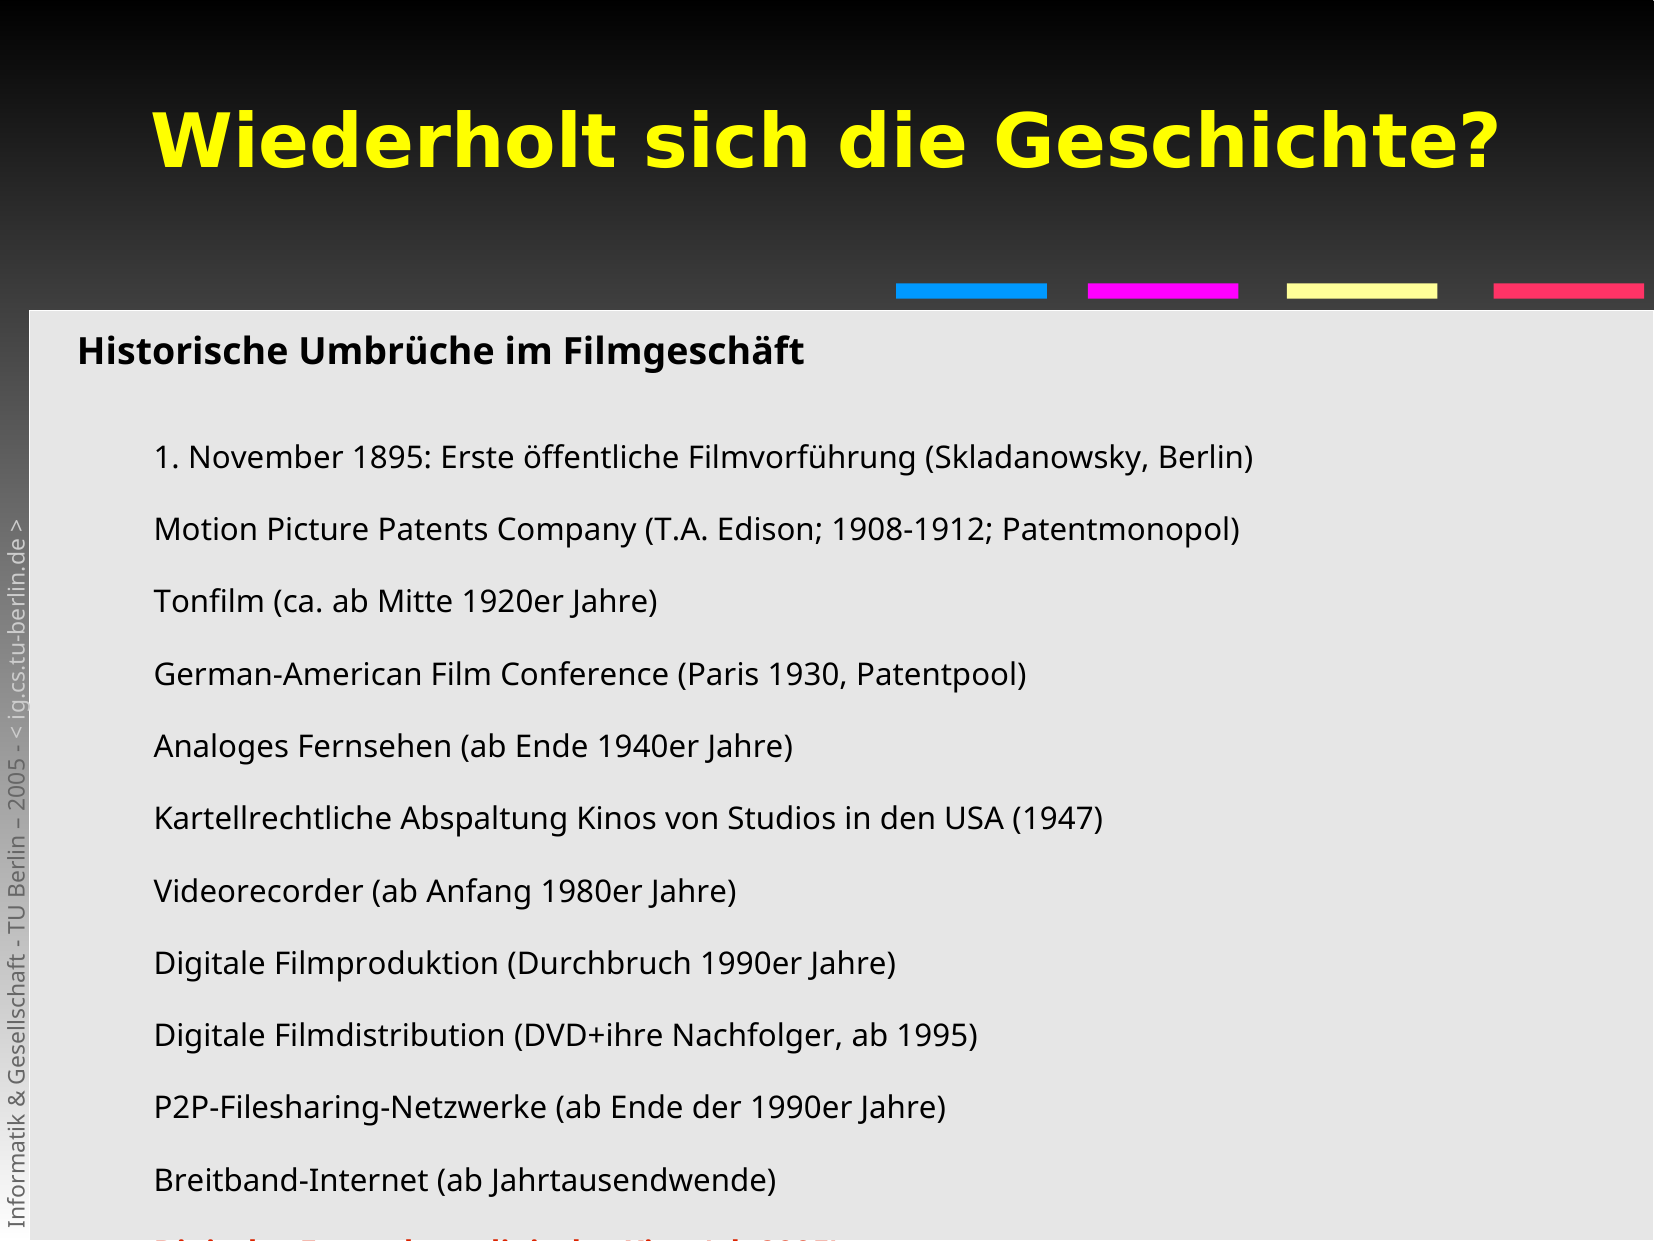

# Wiederholt sich die Geschichte?
Historische Umbrüche im Filmgeschäft
1. November 1895: Erste öffentliche Filmvorführung (Skladanowsky, Berlin)
Motion Picture Patents Company (T.A. Edison; 1908-1912; Patentmonopol)
Tonfilm (ca. ab Mitte 1920er Jahre)
German-American Film Conference (Paris 1930, Patentpool)
Analoges Fernsehen (ab Ende 1940er Jahre)
Kartellrechtliche Abspaltung Kinos von Studios in den USA (1947)
Videorecorder (ab Anfang 1980er Jahre)
Digitale Filmproduktion (Durchbruch 1990er Jahre)
Digitale Filmdistribution (DVD+ihre Nachfolger, ab 1995)
P2P-Filesharing-Netzwerke (ab Ende der 1990er Jahre)
Breitband-Internet (ab Jahrtausendwende)
Digitales Fernsehen, digitales Kino (ab 2005)